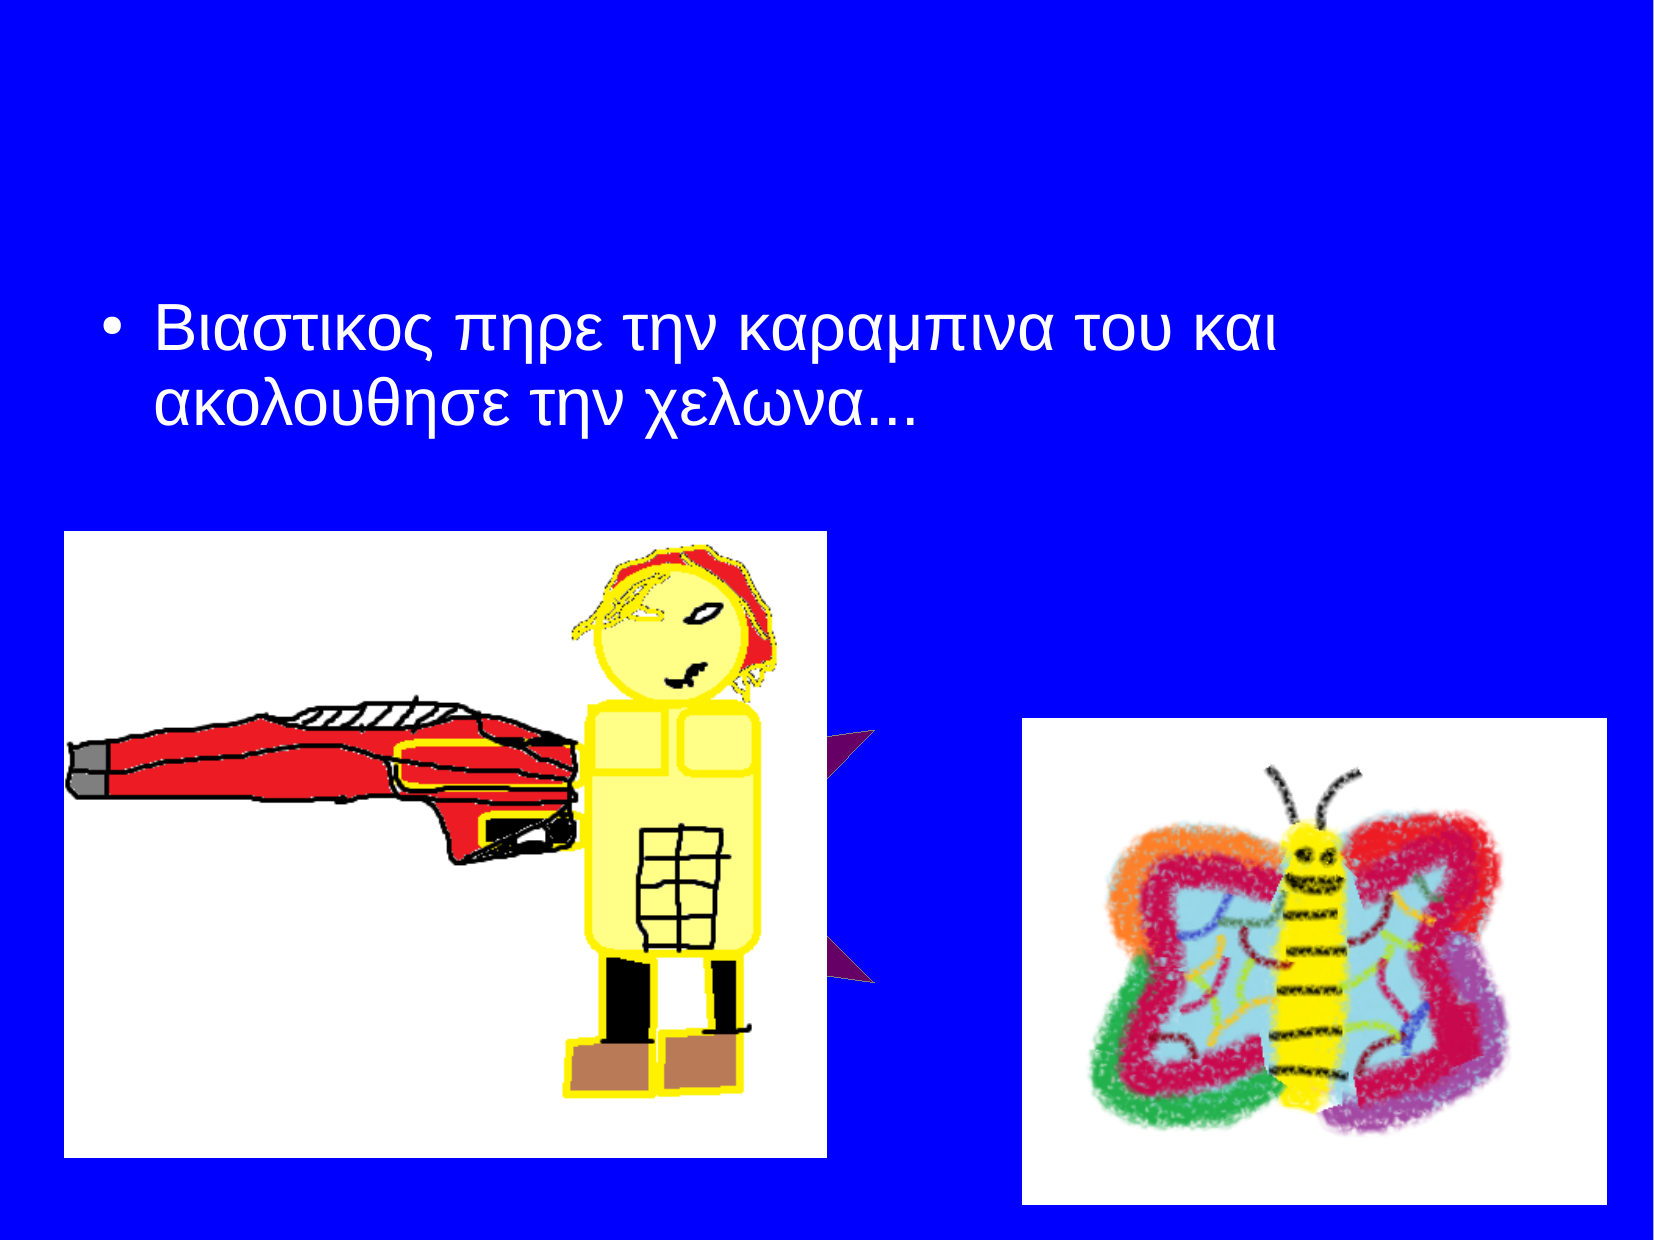

#
Βιαστικος πηρε την καραμπινα του και ακολουθησε την χελωνα...